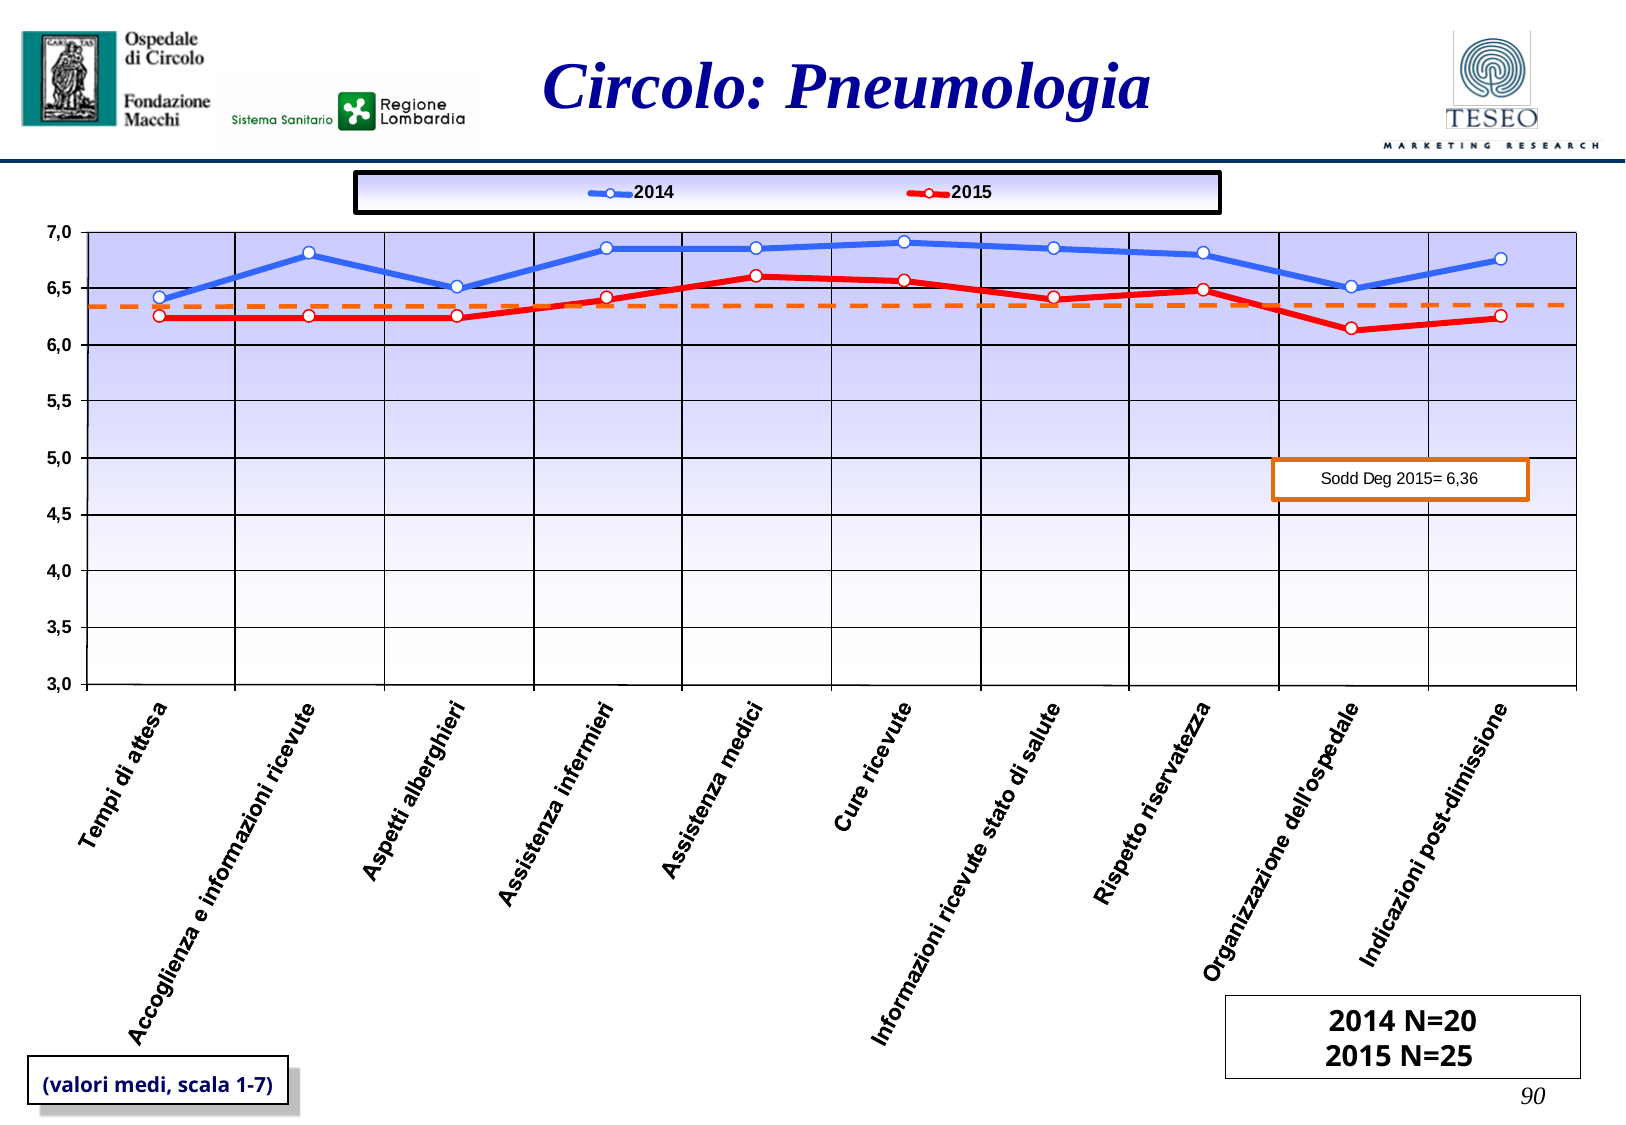

Circolo: Pneumologia
2014 N=20
2015 N=25
(valori medi, scala 1-7)